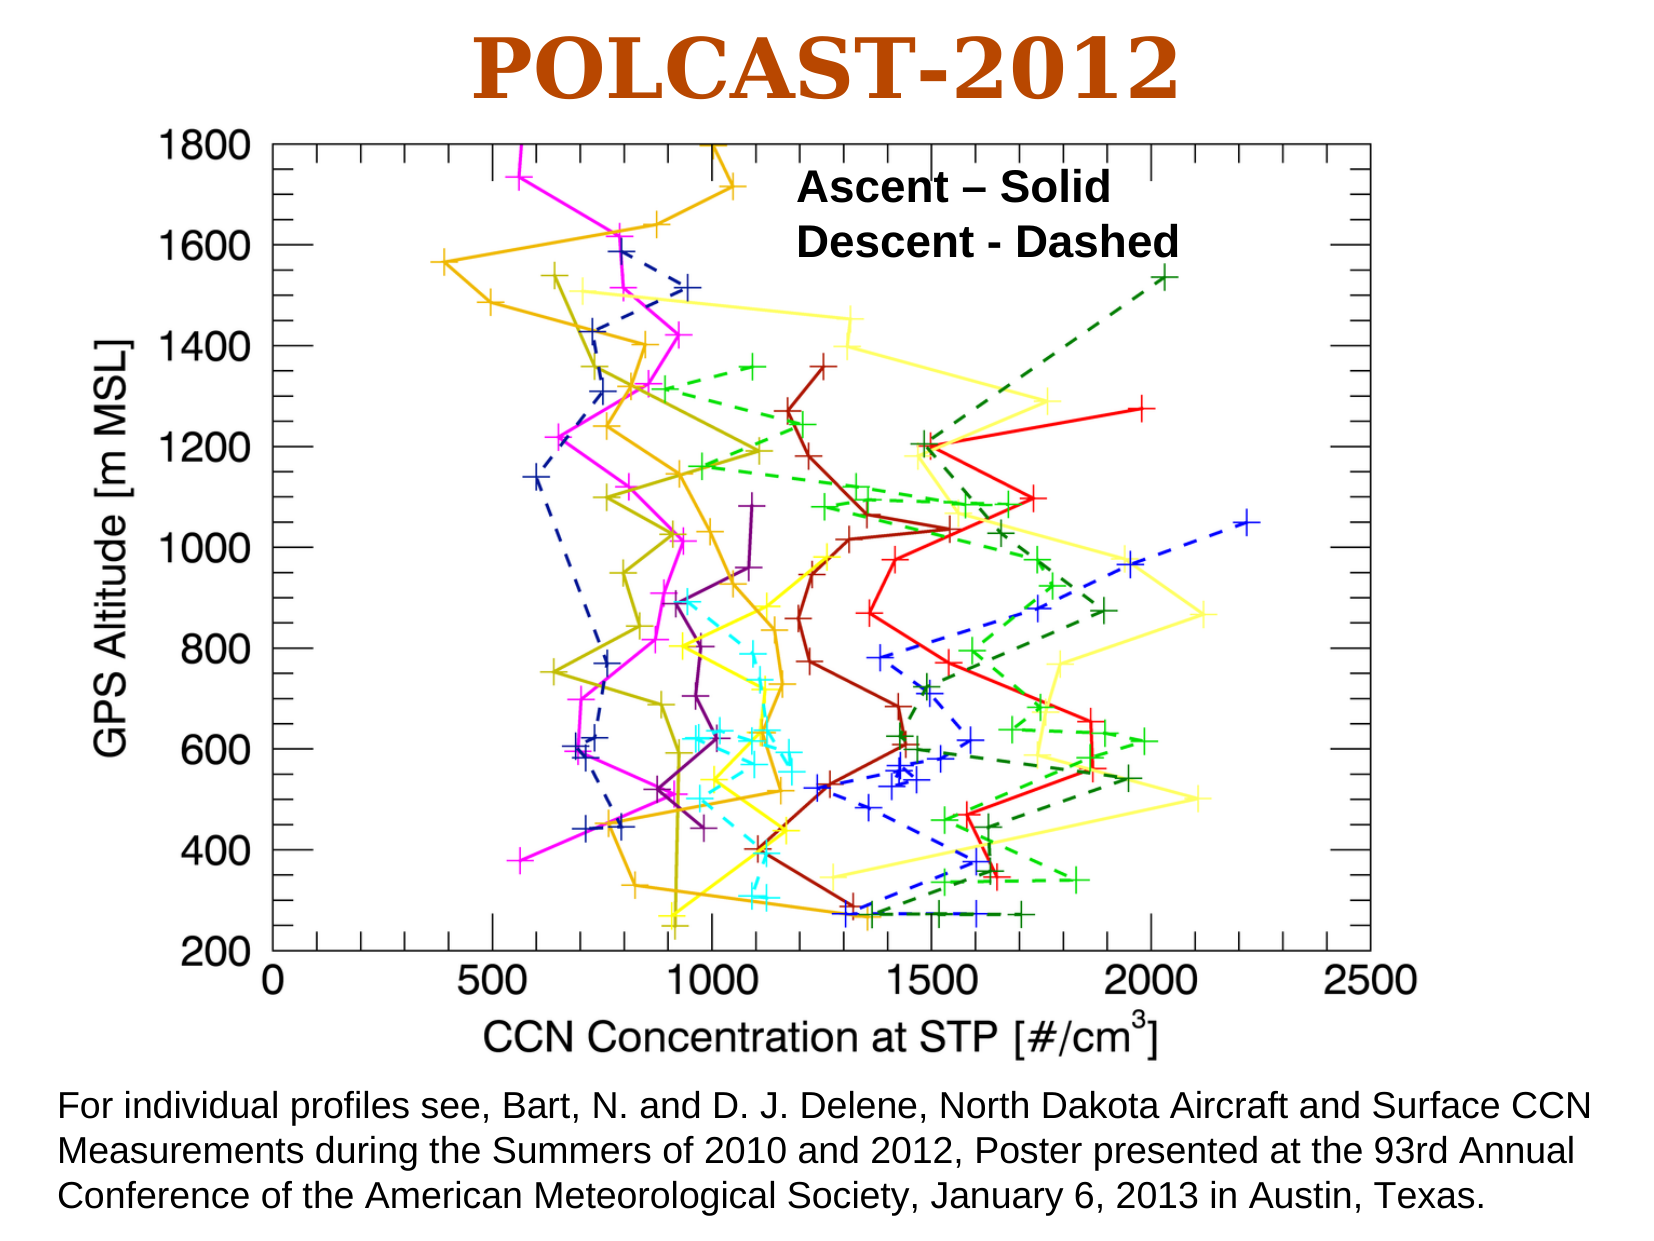

# POLCAST-2012
Ascent – Solid
Descent - Dashed
For individual profiles see, Bart, N. and D. J. Delene, North Dakota Aircraft and Surface CCN Measurements during the Summers of 2010 and 2012, Poster presented at the 93rd Annual Conference of the American Meteorological Society, January 6, 2013 in Austin, Texas.